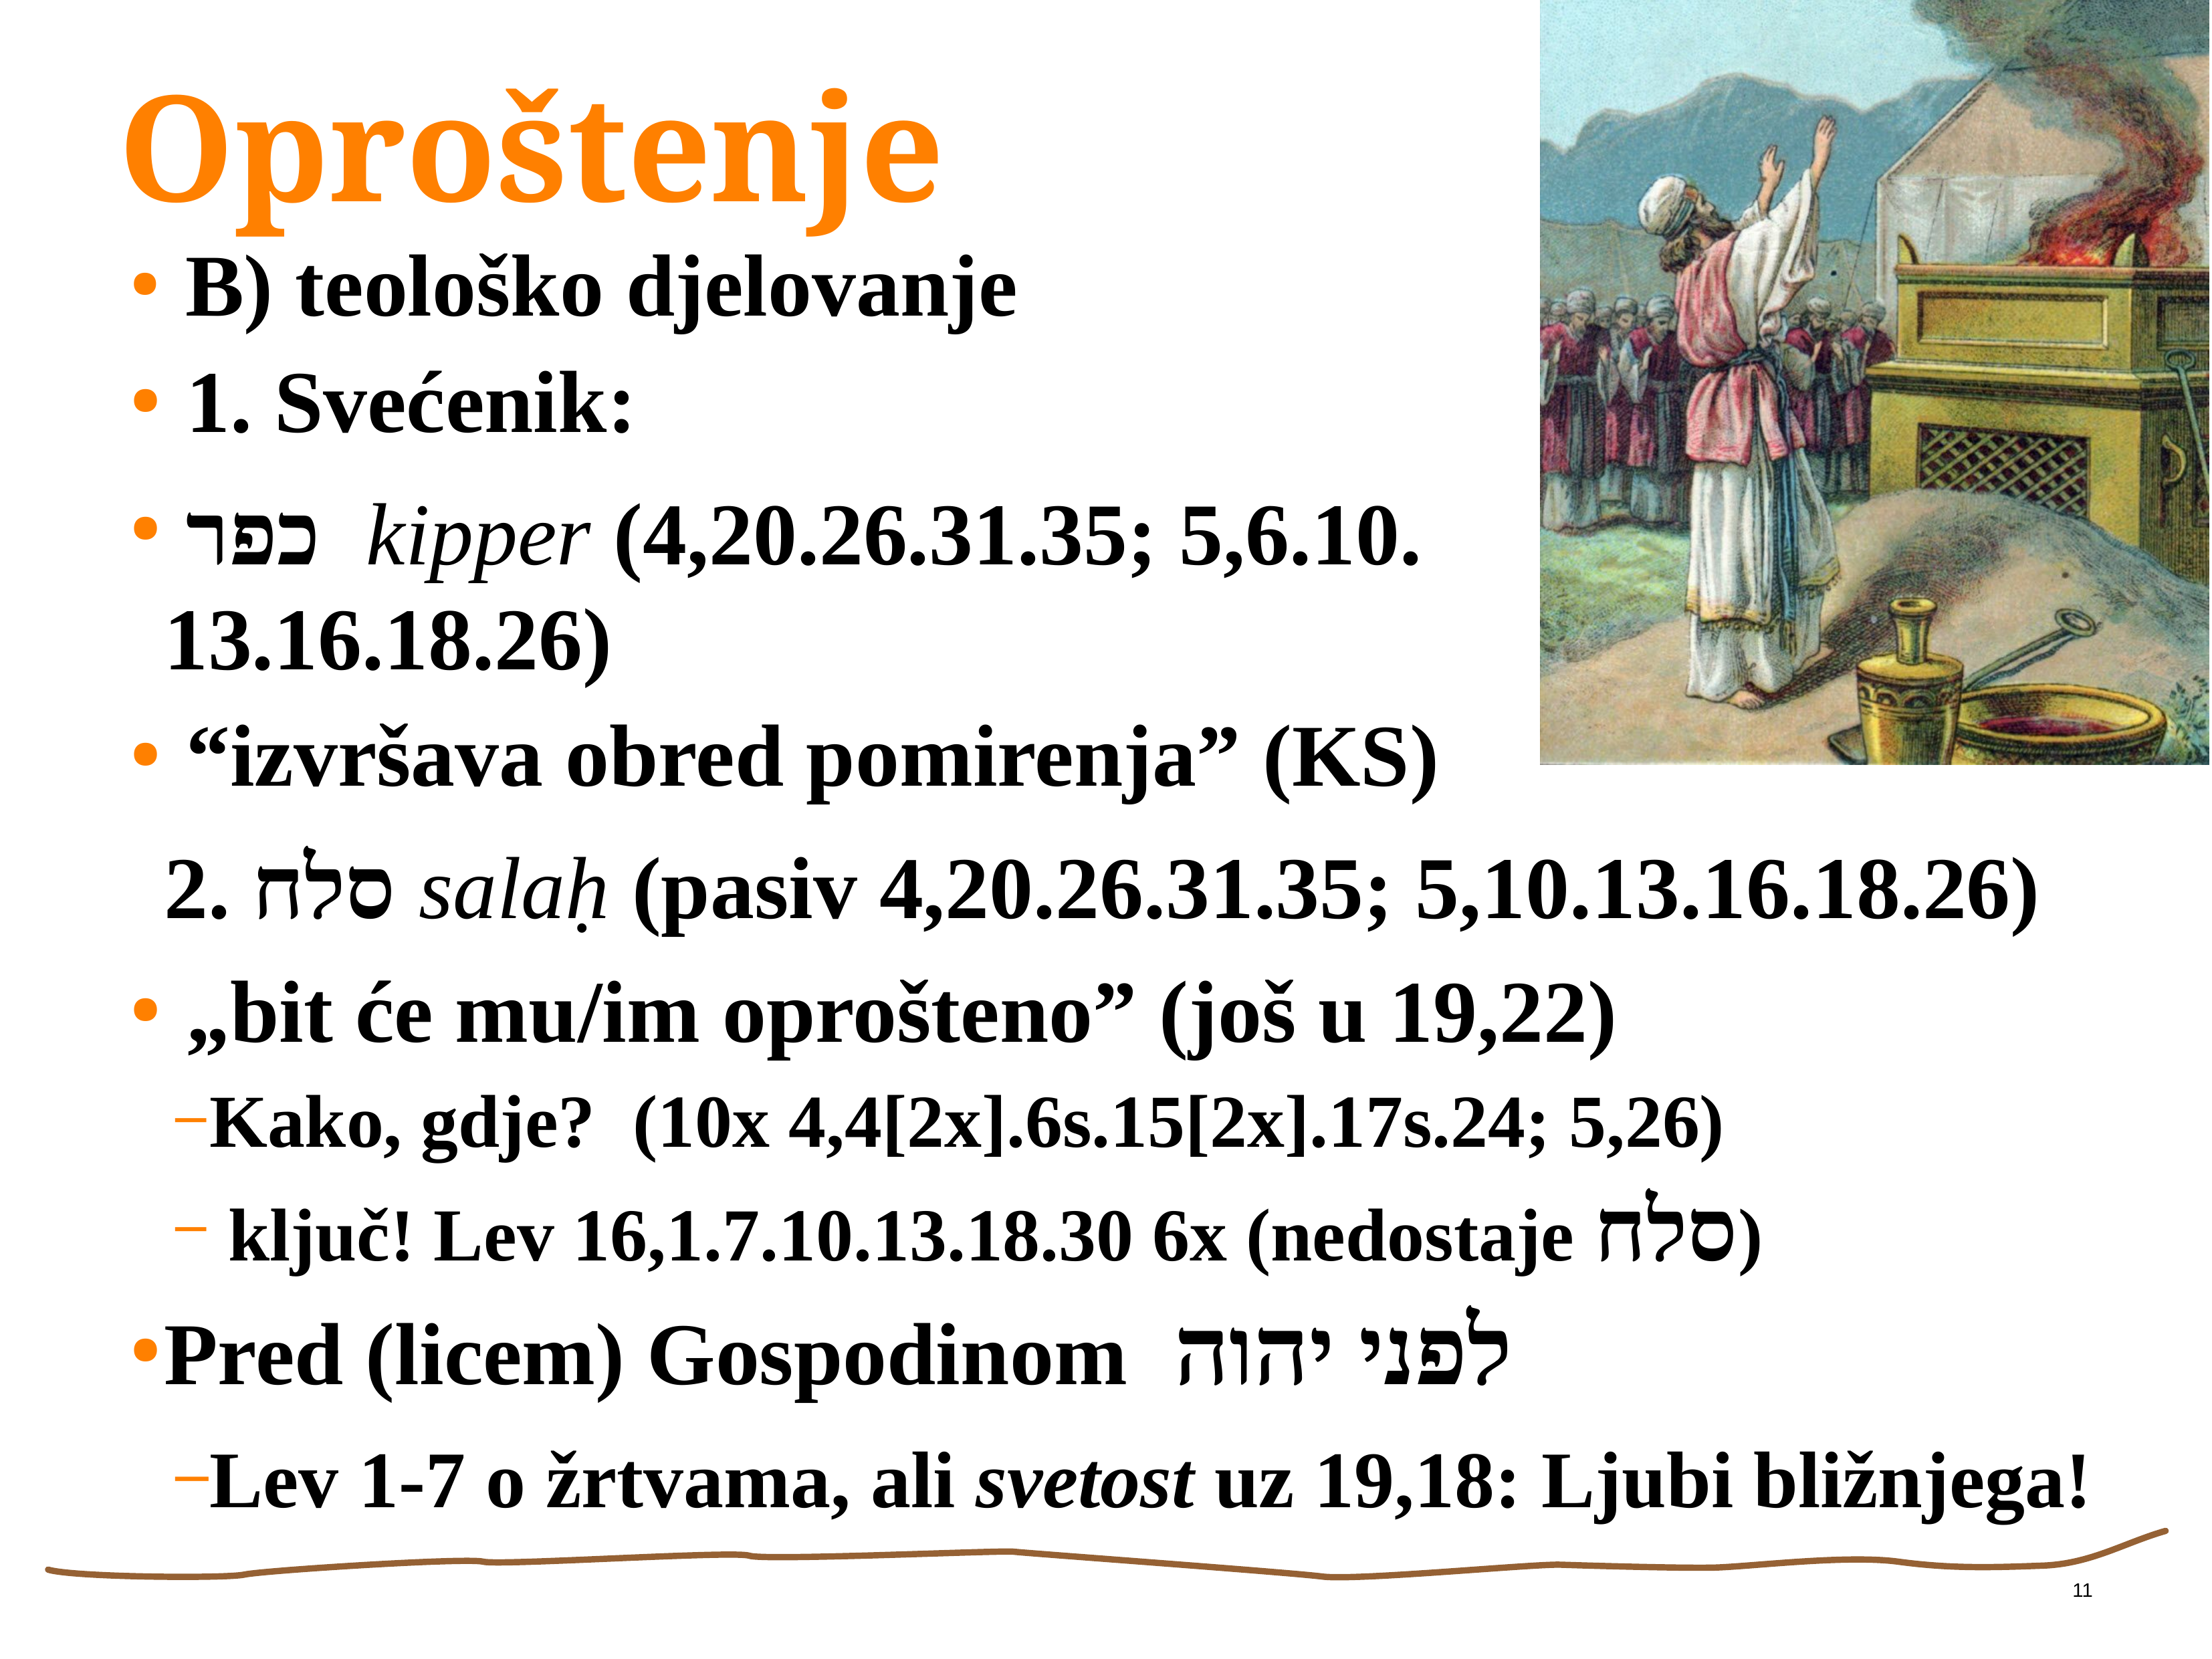

# Oproštenje
 B) teološko djelovanje
 1. Svećenik:
 כפר kipper (4,20.26.31.35; 5,6.10.
13.16.18.26)
 “izvršava obred pomirenja” (KS)
2. סלח salaḥ (pasiv 4,20.26.31.35; 5,10.13.16.18.26)
 „bit će mu/im oprošteno” (još u 19,22)
Kako, gdje? (10x 4,4[2x].6s.15[2x].17s.24; 5,26)
 ključ! Lev 16,1.7.10.13.18.30 6x (nedostaje סלח)
Pred (licem) Gospodinom לפני יהוה
Lev 1-7 o žrtvama, ali svetost uz 19,18: Ljubi bližnjega!
11